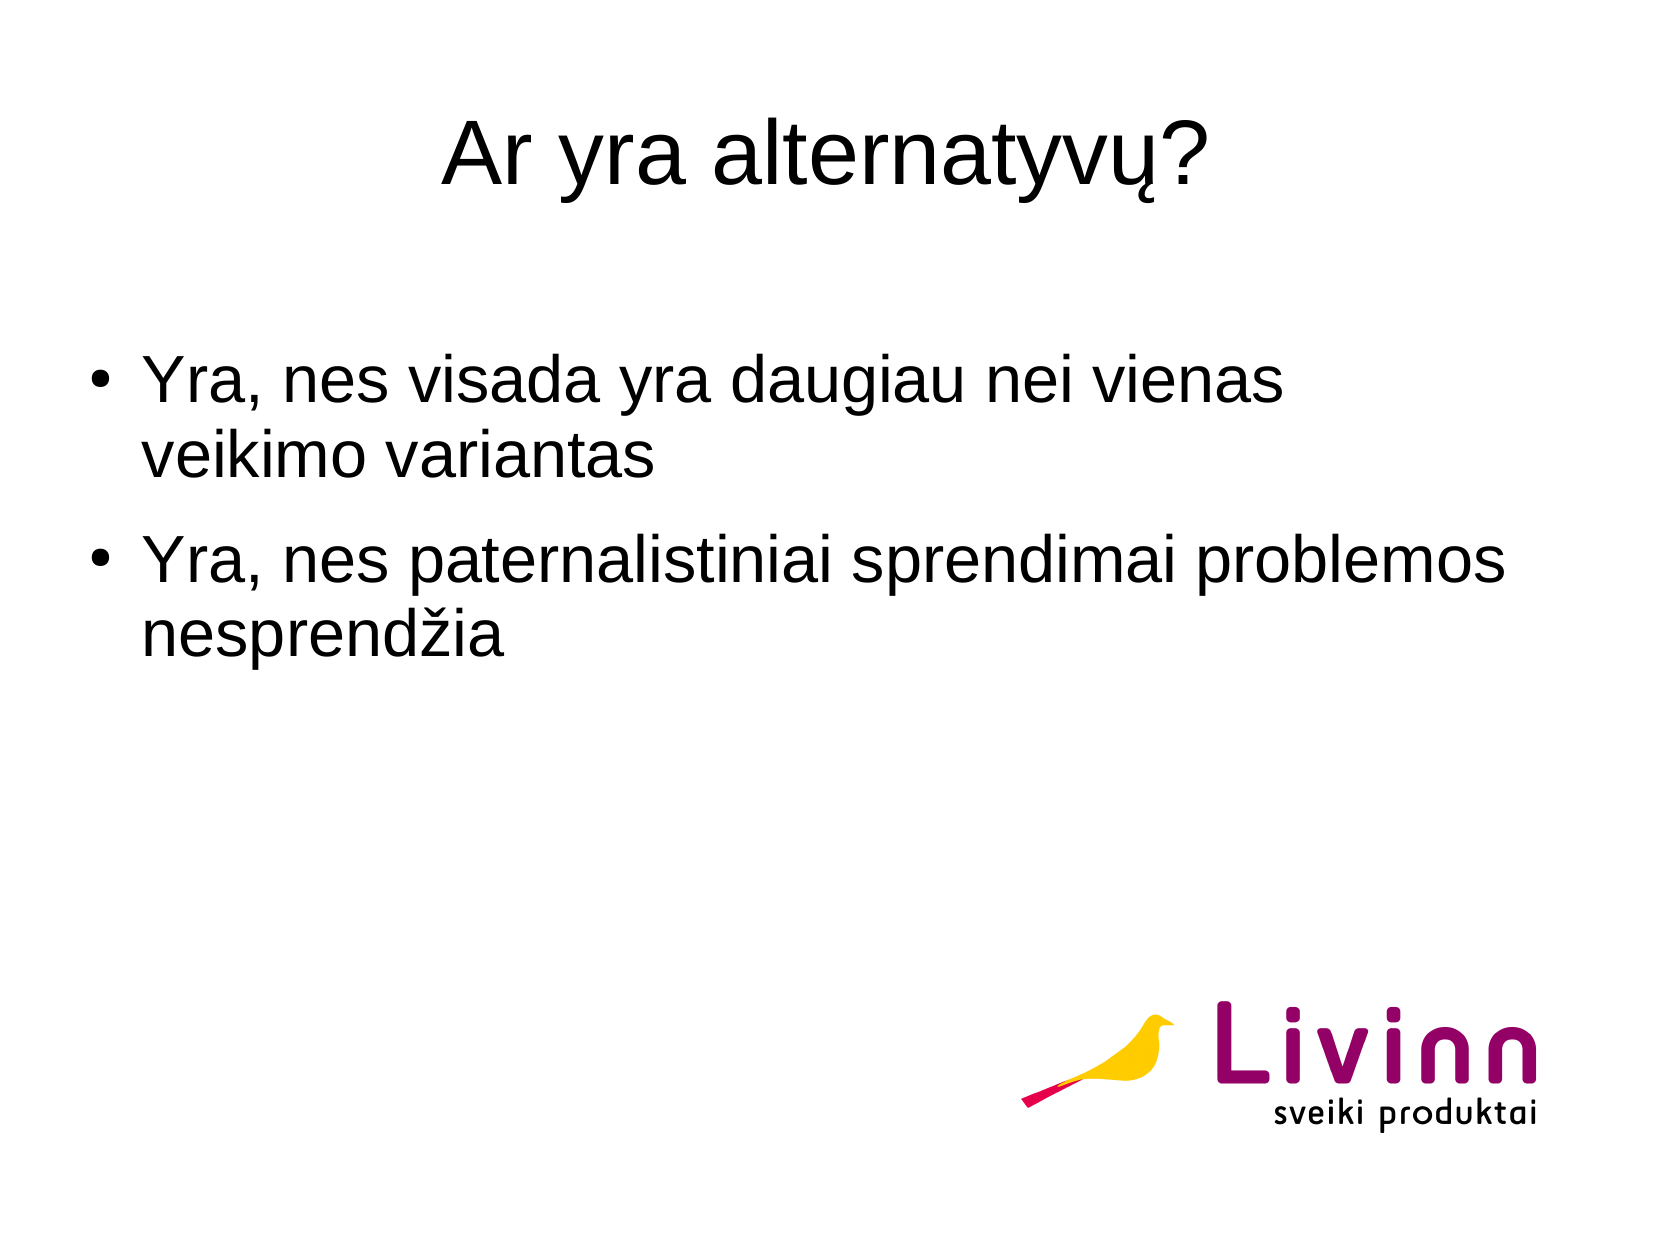

# Ar yra alternatyvų?
Yra, nes visada yra daugiau nei vienas veikimo variantas
Yra, nes paternalistiniai sprendimai problemos nesprendžia